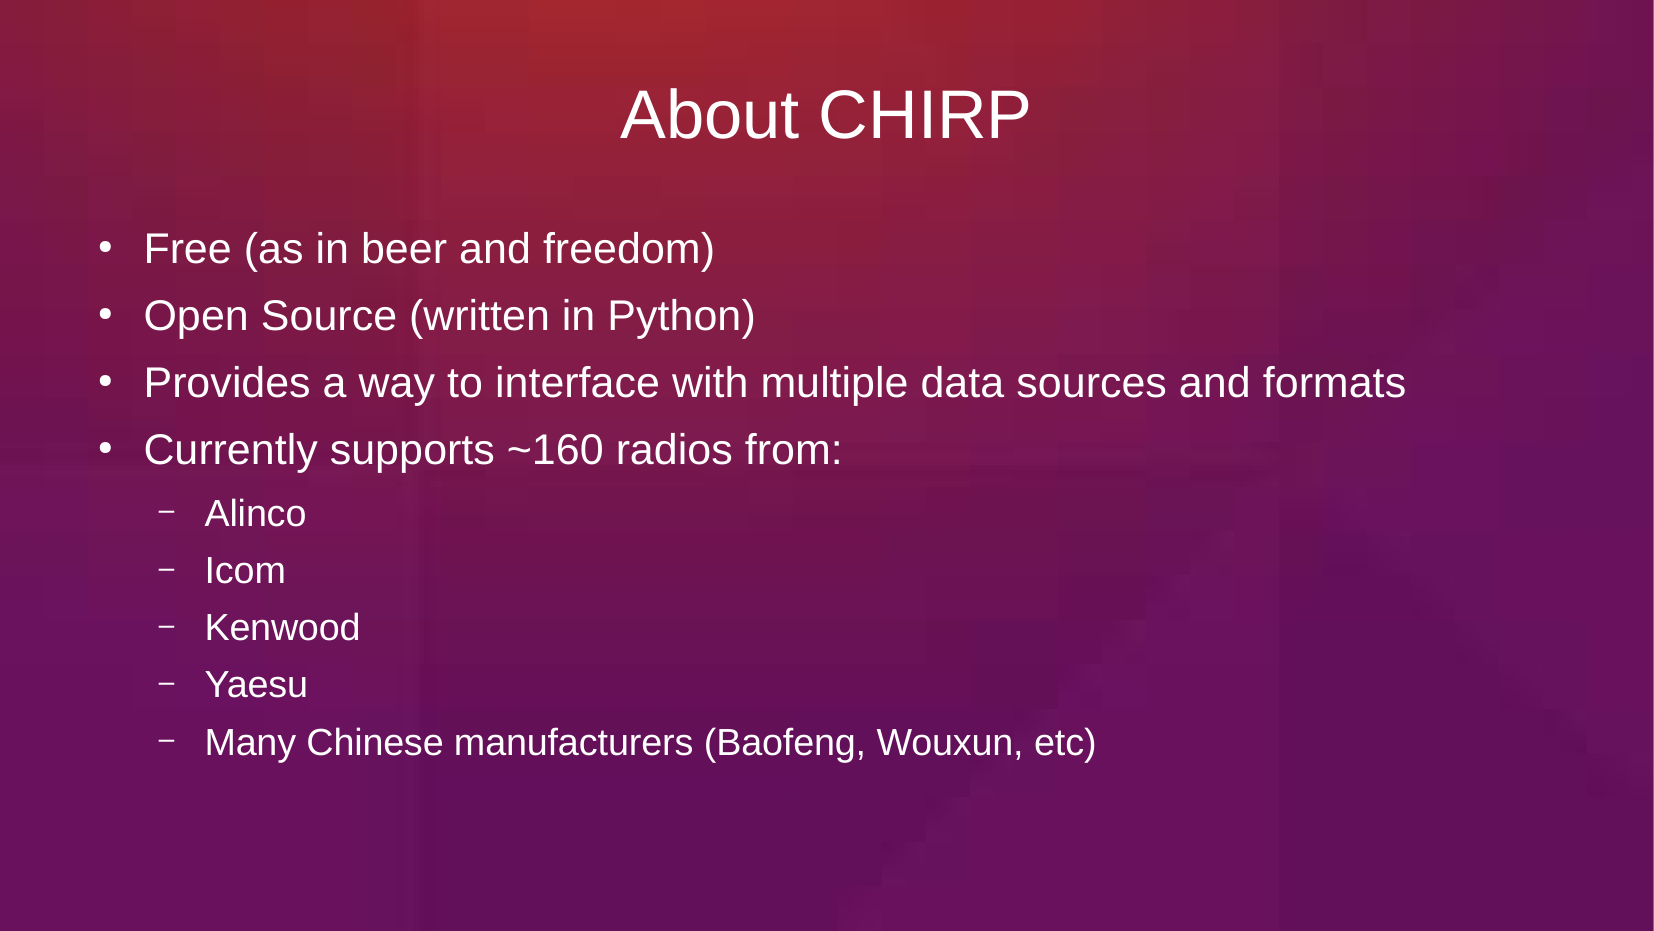

# About CHIRP
Free (as in beer and freedom)
Open Source (written in Python)
Provides a way to interface with multiple data sources and formats
Currently supports ~160 radios from:
Alinco
Icom
Kenwood
Yaesu
Many Chinese manufacturers (Baofeng, Wouxun, etc)